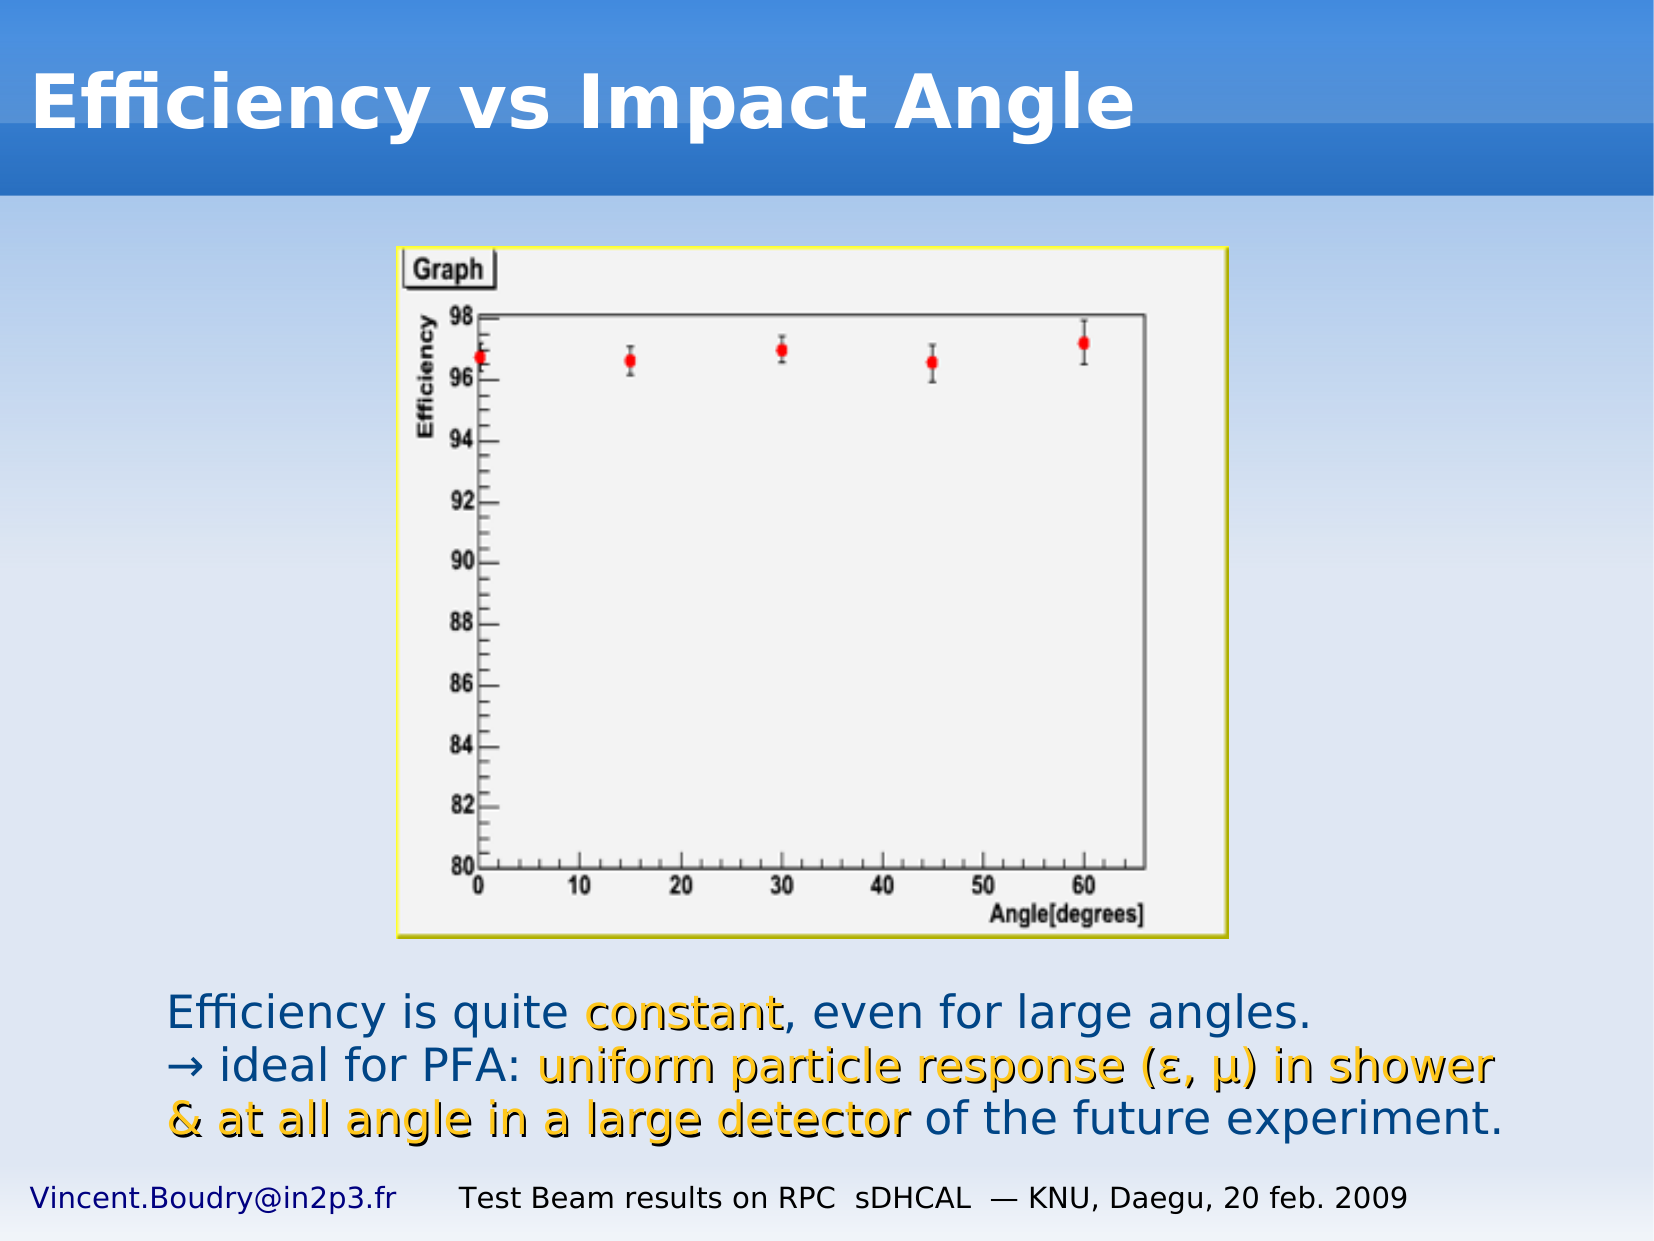

# Efficiency vs Impact Angle
Efficiency is quite constant, even for large angles.
→ ideal for PFA: uniform particle response (ε, μ) in shower & at all angle in a large detector of the future experiment.
Vincent.Boudry@in2p3.fr
Test Beam results on RPC sDHCAL — KNU, Daegu, 20 feb. 2009